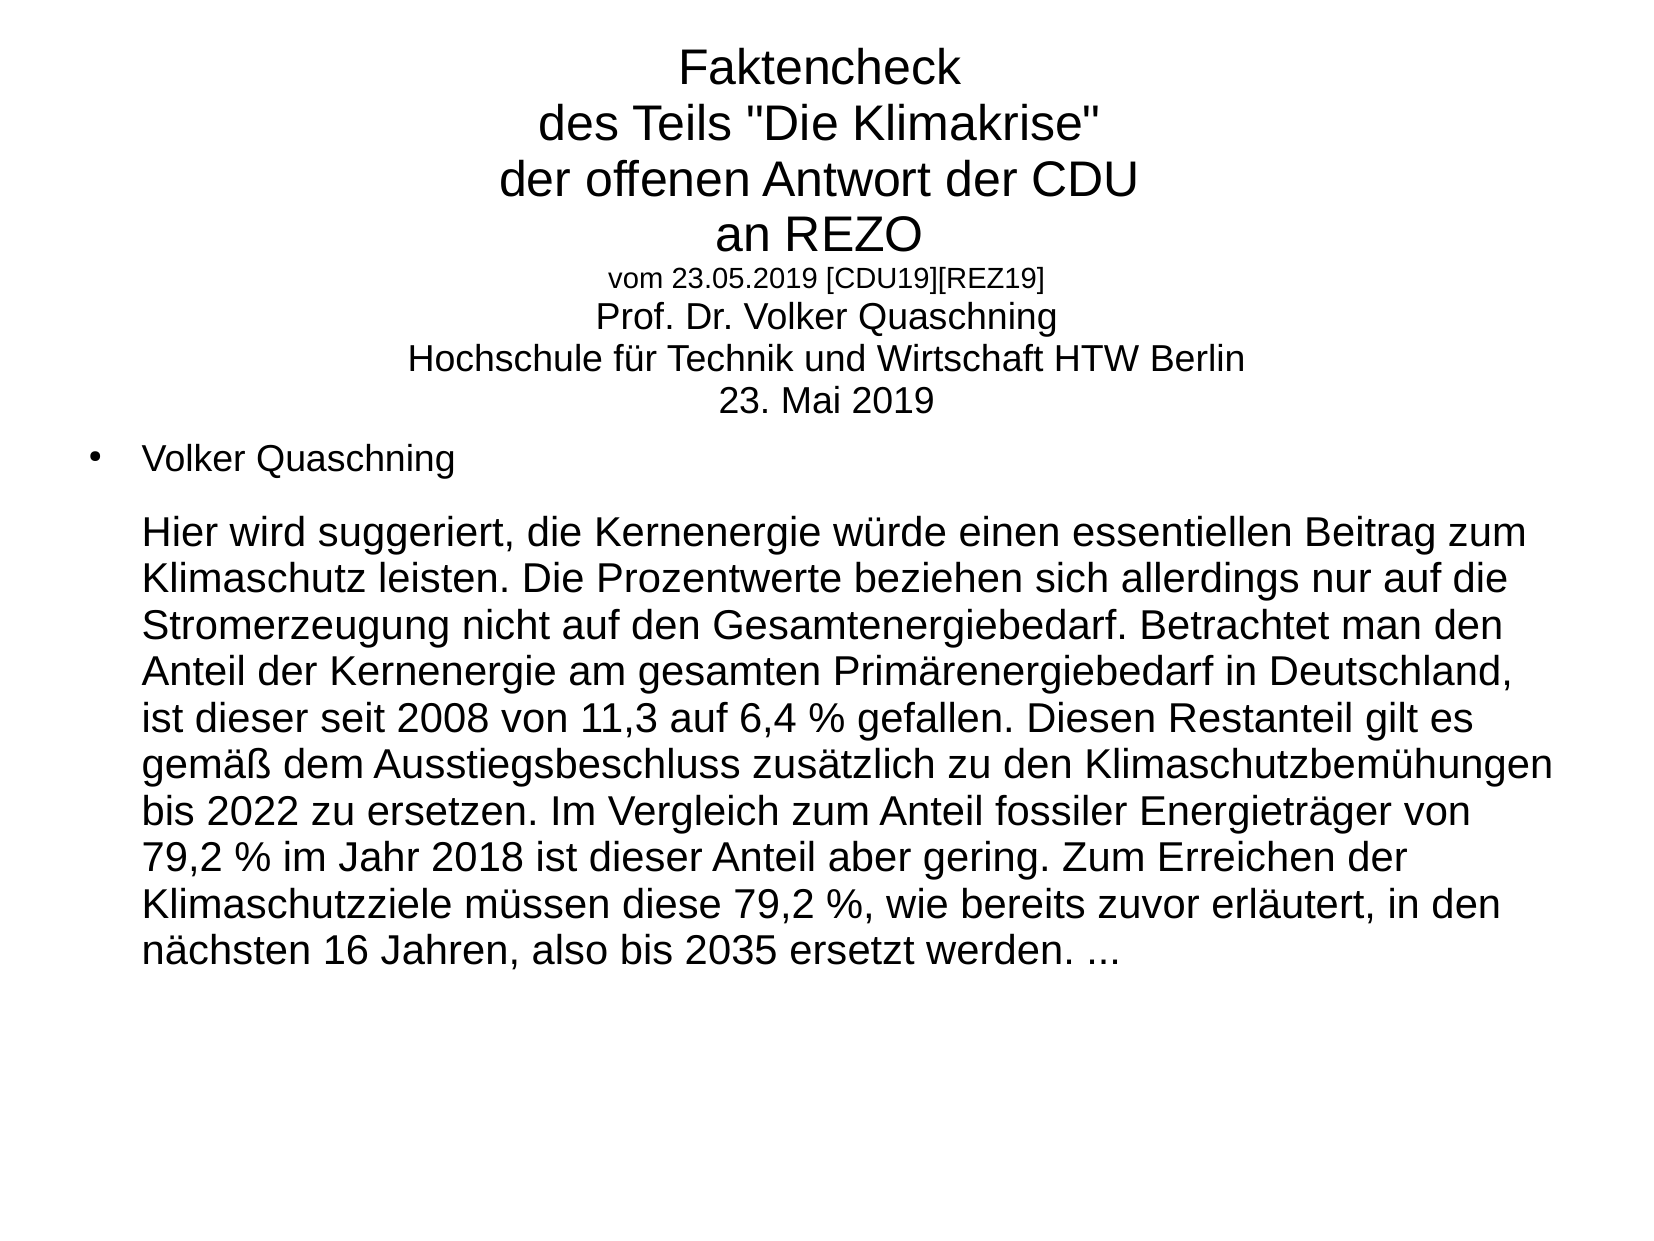

# Faktencheck des Teils "Die Klimakrise" der offenen Antwort der CDU an REZO vom 23.05.2019 [CDU19][REZ19] Prof. Dr. Volker Quaschning Hochschule für Technik und Wirtschaft HTW Berlin 23. Mai 2019
Volker Quaschning
Hier wird suggeriert, die Kernenergie würde einen essentiellen Beitrag zum Klimaschutz leisten. Die Prozentwerte beziehen sich allerdings nur auf die Stromerzeugung nicht auf den Gesamtenergiebedarf. Betrachtet man den Anteil der Kernenergie am gesamten Primärenergiebedarf in Deutschland, ist dieser seit 2008 von 11,3 auf 6,4 % gefallen. Diesen Restanteil gilt es gemäß dem Ausstiegsbeschluss zusätzlich zu den Klimaschutzbemühungen bis 2022 zu ersetzen. Im Vergleich zum Anteil fossiler Energieträger von 79,2 % im Jahr 2018 ist dieser Anteil aber gering. Zum Erreichen der Klimaschutzziele müssen diese 79,2 %, wie bereits zuvor erläutert, in den nächsten 16 Jahren, also bis 2035 ersetzt werden. ...